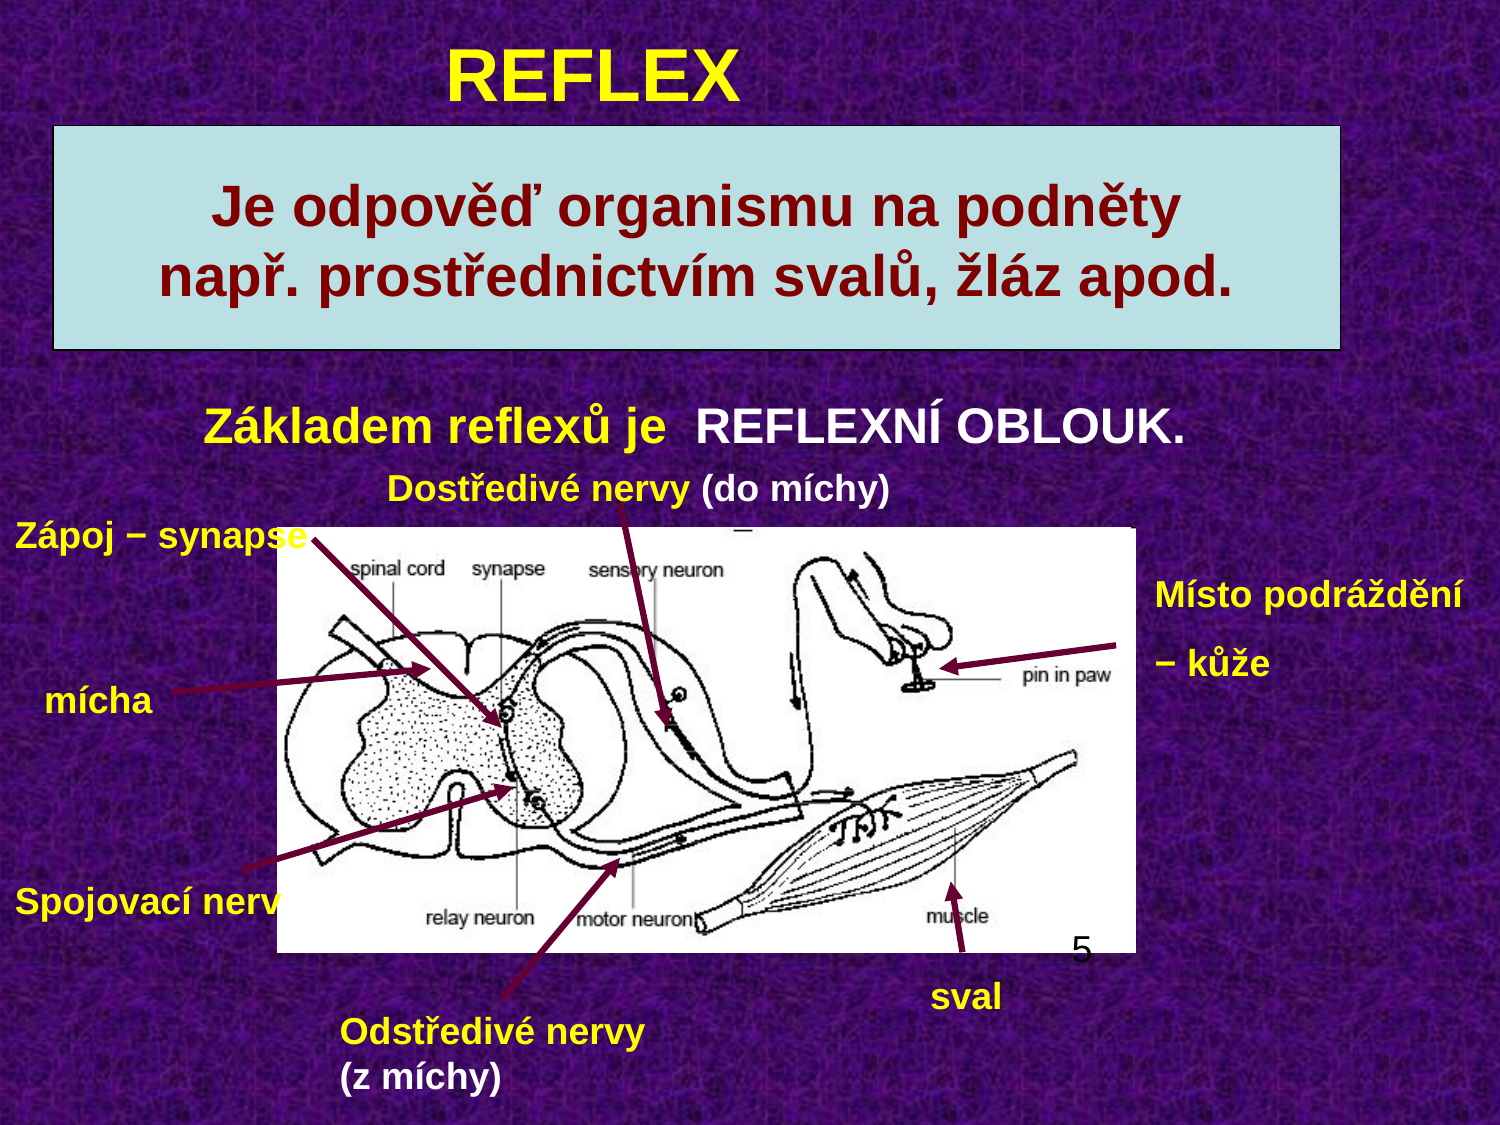

REFLEX
Je odpověď organismu na podněty
např. prostřednictvím svalů, žláz apod.
Základem reflexů je REFLEXNÍ OBLOUK.
Dostředivé nervy (do míchy)
Zápoj − synapse
Místo podráždění
− kůže
mícha
Spojovací nerv
5
sval
Odstředivé nervy (z míchy)